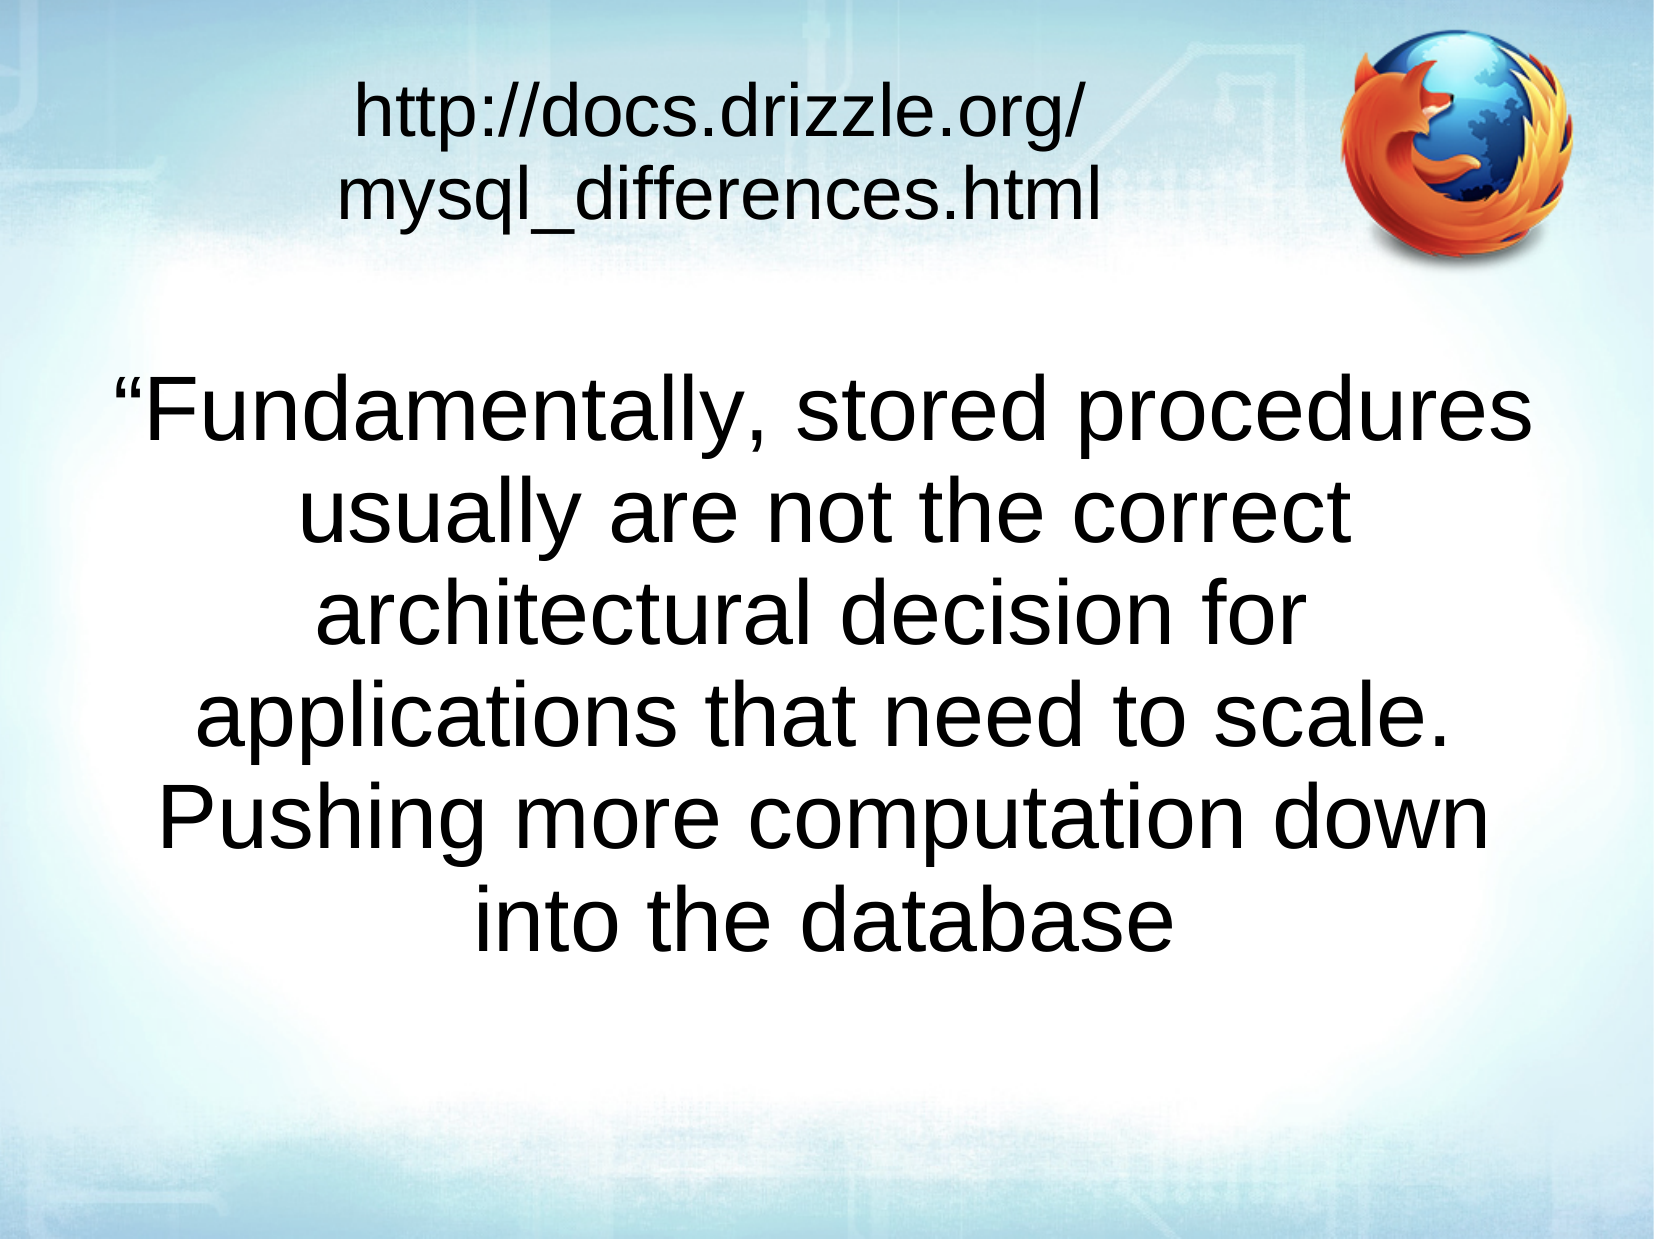

# http://docs.drizzle.org/ mysql_differences.html
“Fundamentally, stored procedures usually are not the correct architectural decision for
applications that need to scale.
Pushing more computation down into the database